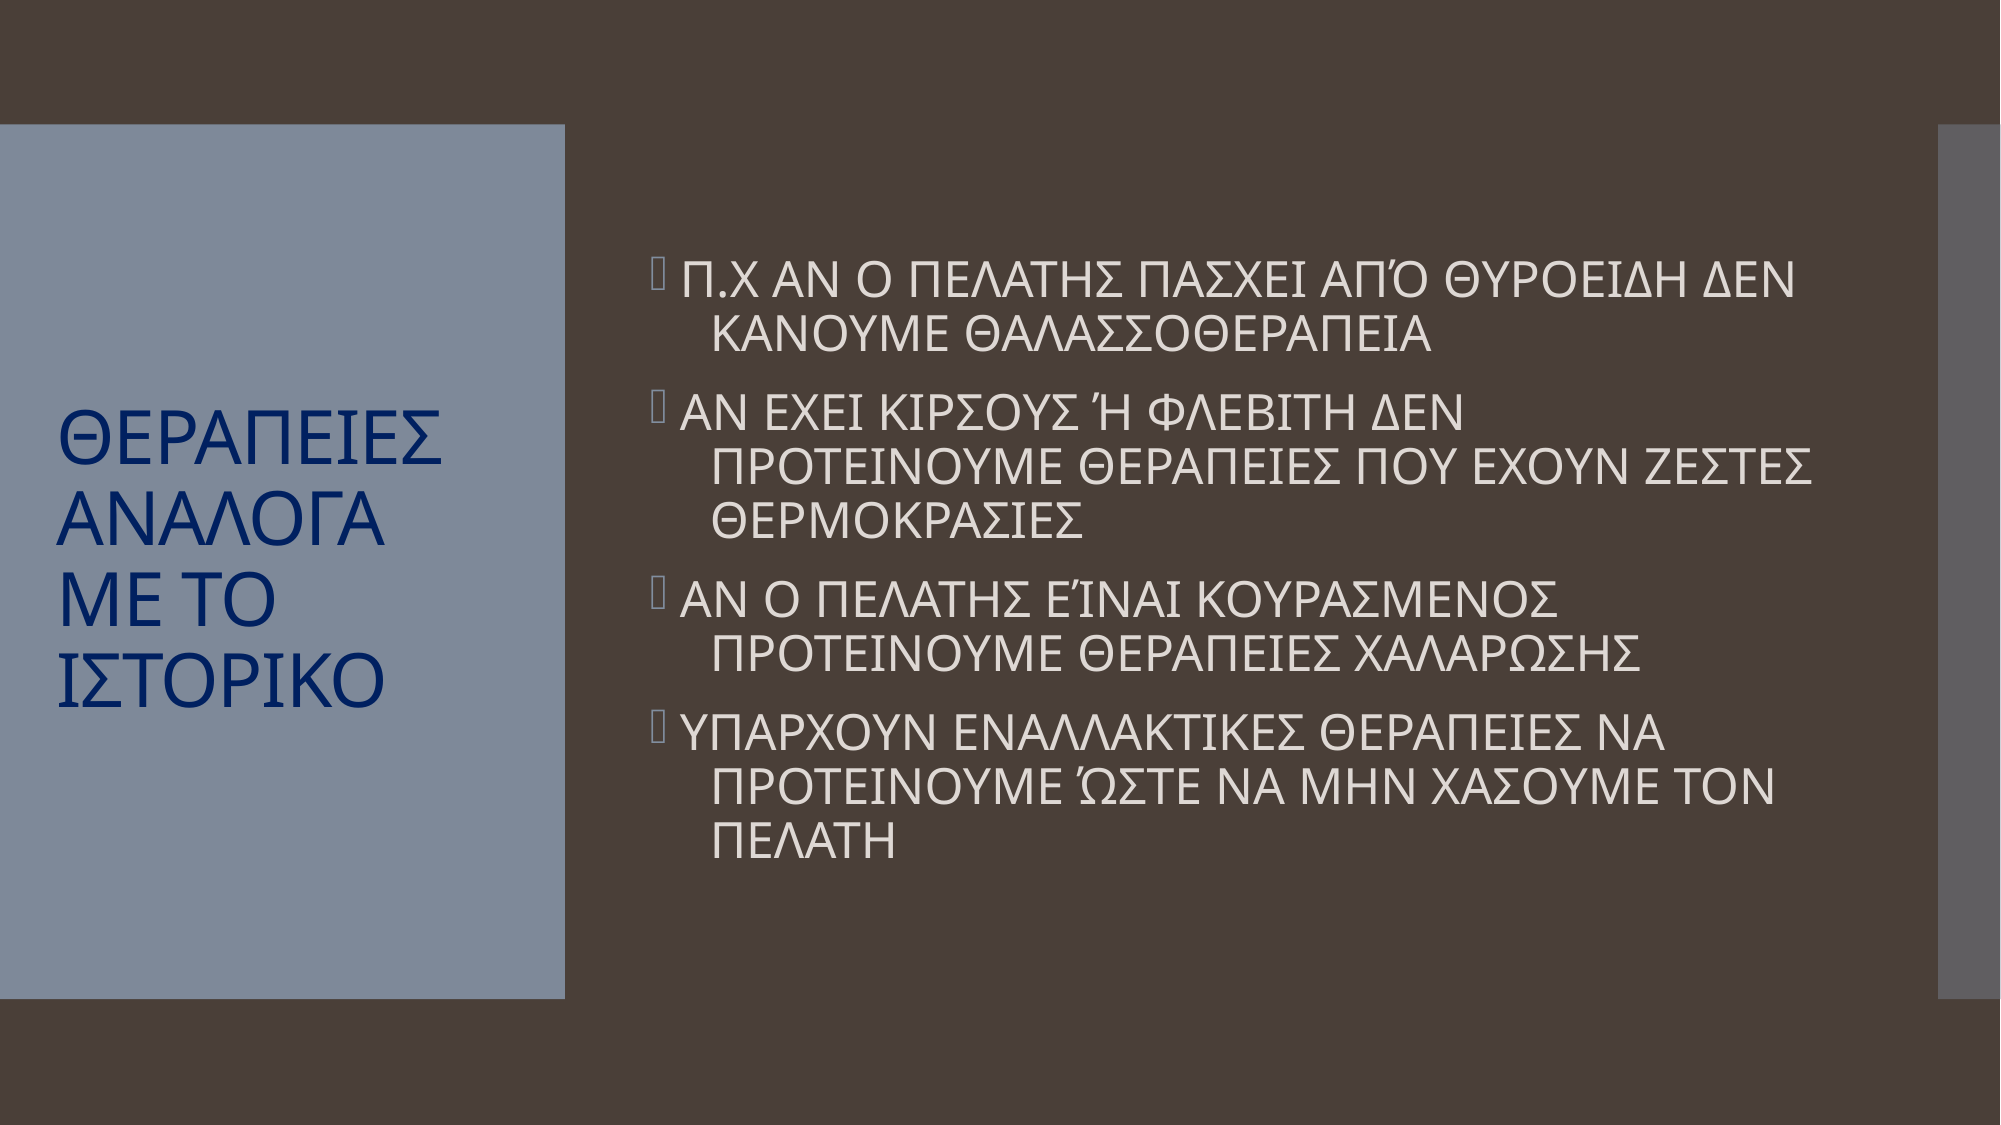

Π.Χ ΑΝ Ο ΠΕΛΑΤΗΣ ΠΑΣΧΕΙ ΑΠΌ ΘΥΡΟΕΙΔΗ ΔΕΝ ΚΑΝΟΥΜΕ ΘΑΛΑΣΣΟΘΕΡΑΠΕΙΑ
ΑΝ ΕΧΕΙ ΚΙΡΣΟΥΣ Ή ΦΛΕΒΙΤΗ ΔΕΝ ΠΡΟΤΕΙΝΟΥΜΕ ΘΕΡΑΠΕΙΕΣ ΠΟΥ ΕΧΟΥΝ ΖΕΣΤΕΣ ΘΕΡΜΟΚΡΑΣΙΕΣ
ΑΝ Ο ΠΕΛΑΤΗΣ ΕΊΝΑΙ ΚΟΥΡΑΣΜΕΝΟΣ ΠΡΟΤΕΙΝΟΥΜΕ ΘΕΡΑΠΕΙΕΣ ΧΑΛΑΡΩΣΗΣ
ΥΠΑΡΧΟΥΝ ΕΝΑΛΛΑΚΤΙΚΕΣ ΘΕΡΑΠΕΙΕΣ ΝΑ ΠΡΟΤΕΙΝΟΥΜΕ ΏΣΤΕ ΝΑ ΜΗΝ ΧΑΣΟΥΜΕ ΤΟΝ ΠΕΛΑΤΗ
# ΘΕΡΑΠΕΙΕΣ ΑΝΑΛΟΓΑ ΜΕ ΤΟ ΙΣΤΟΡΙΚΟ